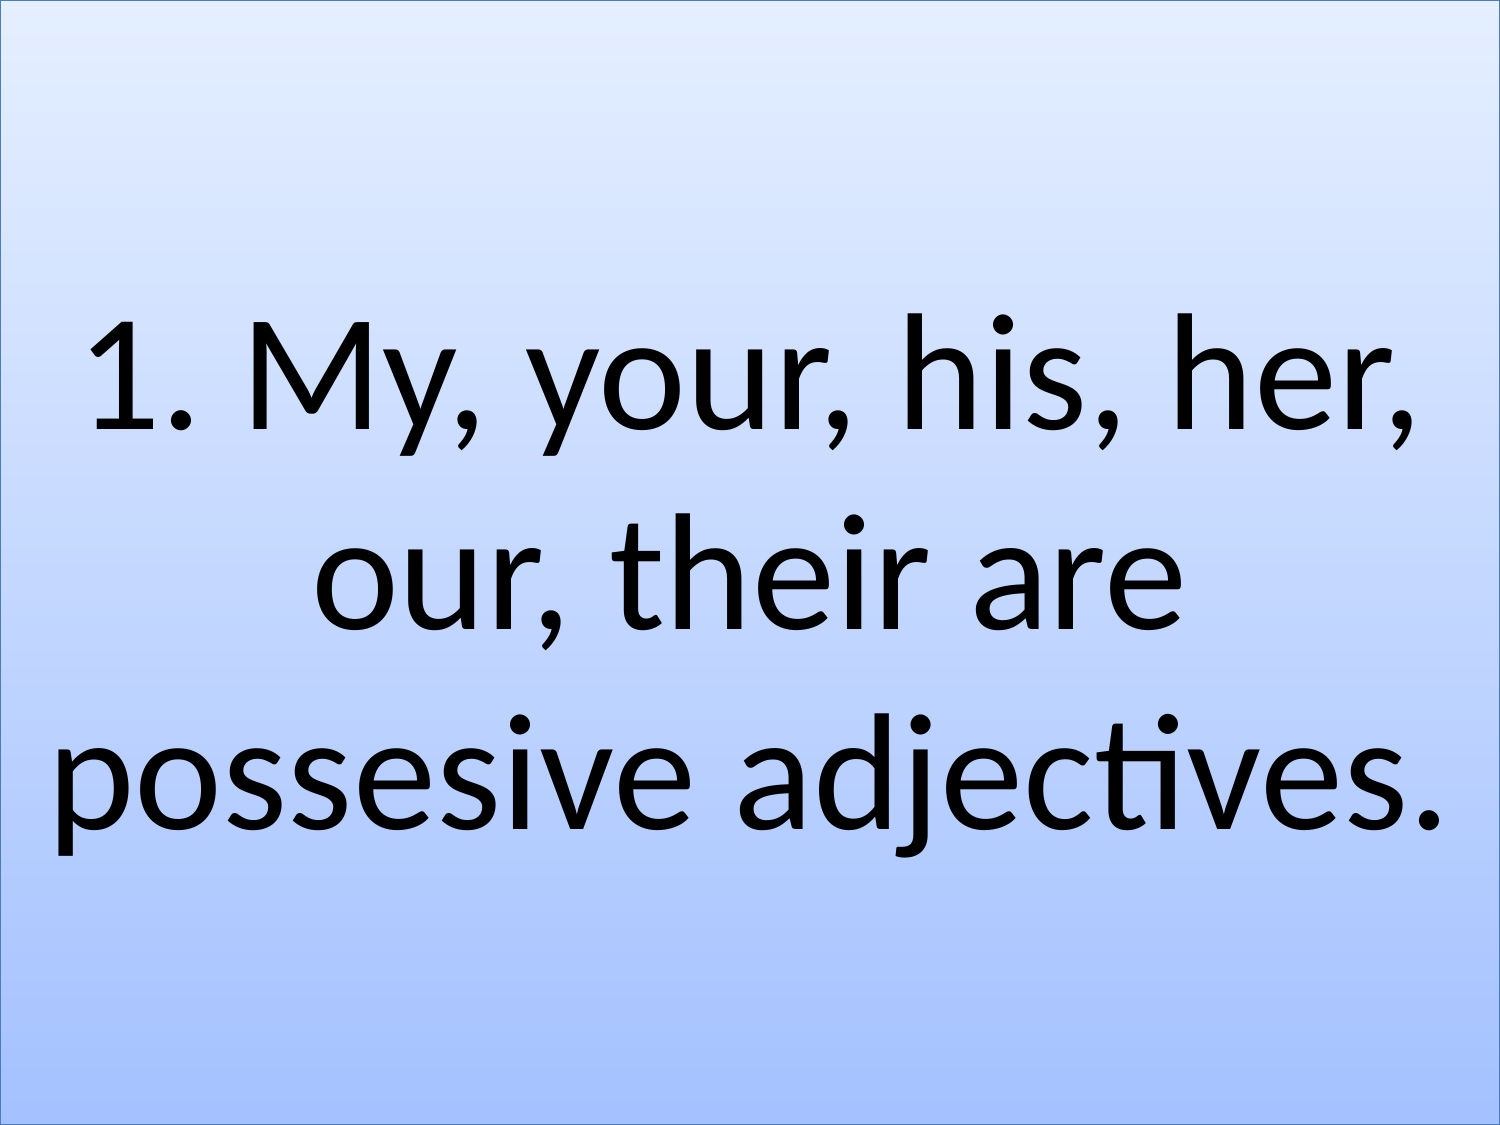

# 1. My, your, his, her, our, their are possesive adjectives.